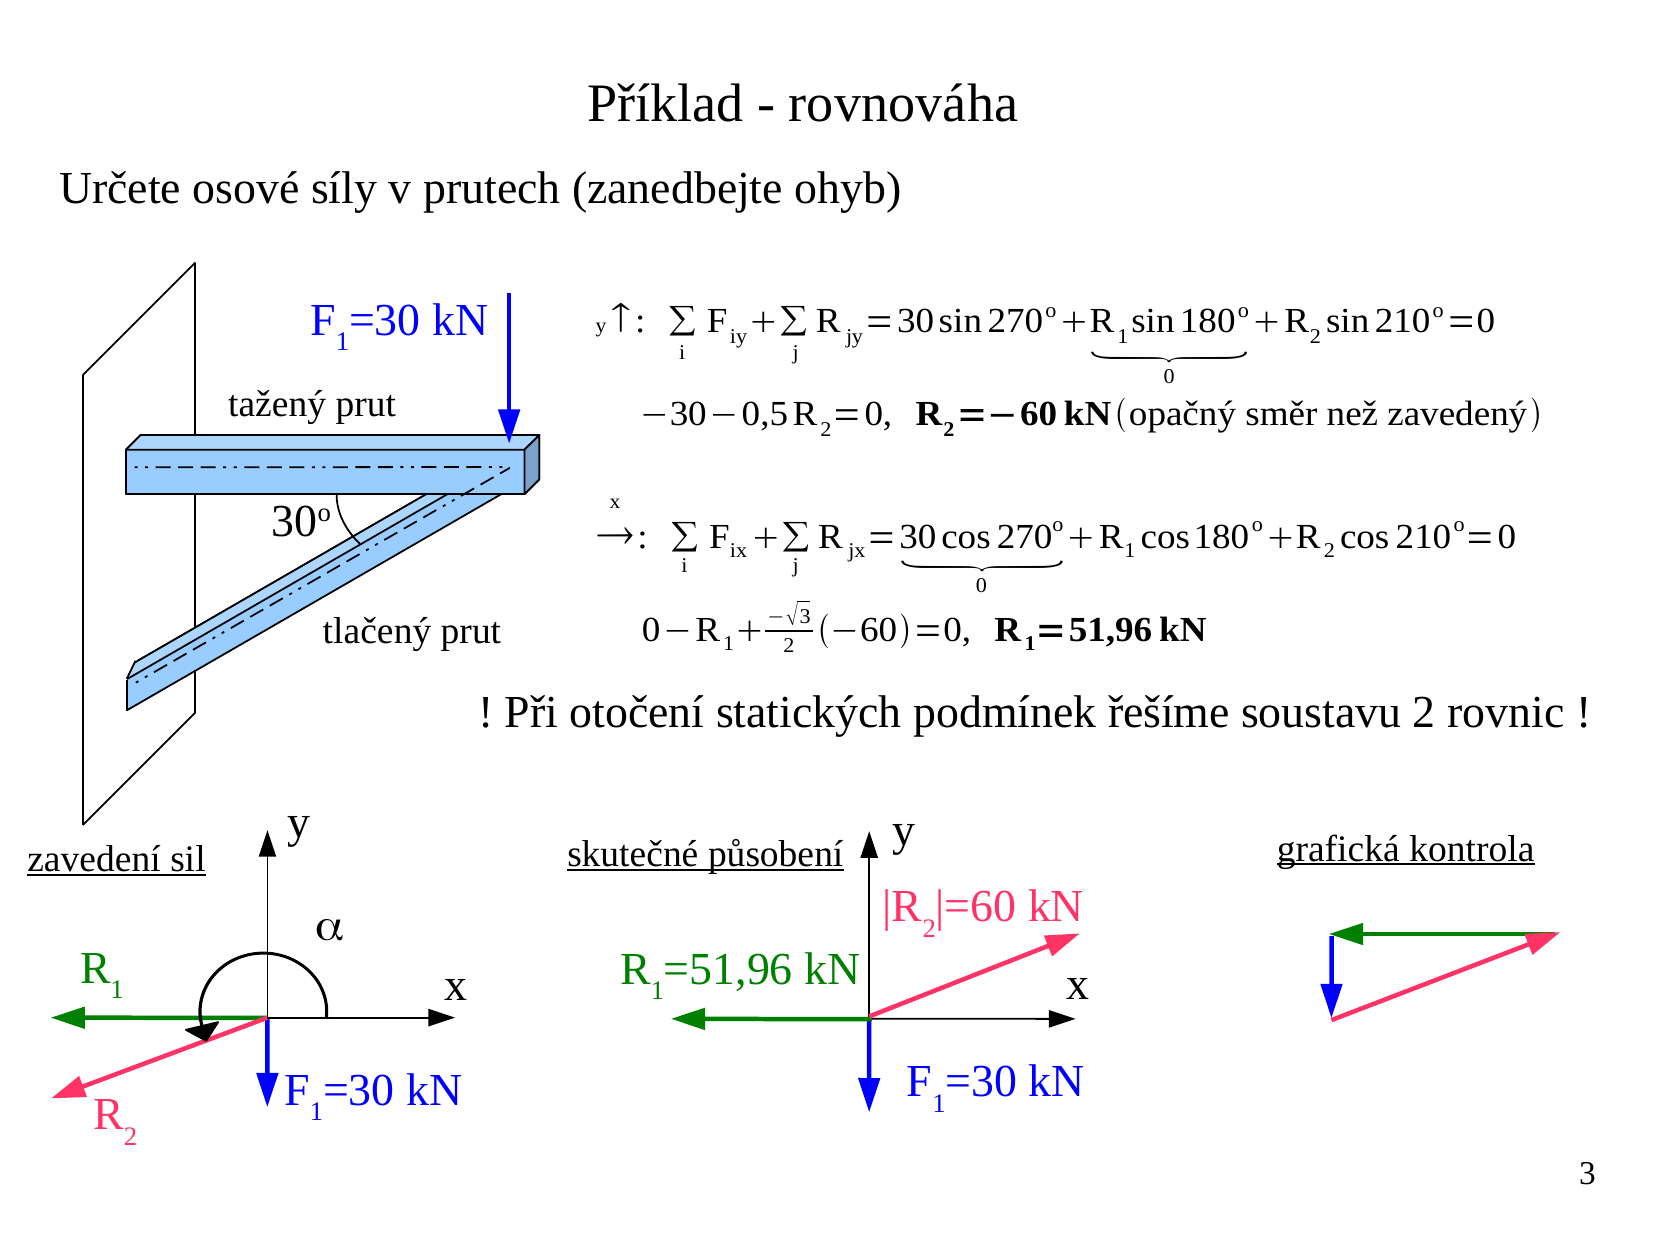

# Příklad - rovnováha
Určete osové síly v prutech (zanedbejte ohyb)
F1=30 kN
tažený prut
30o
tlačený prut
! Při otočení statických podmínek řešíme soustavu 2 rovnic !
y
y
grafická kontrola
skutečné působení
zavedení sil
|R2|=60 kN
a
R1
R1=51,96 kN
x
x
F1=30 kN
F1=30 kN
R2
3